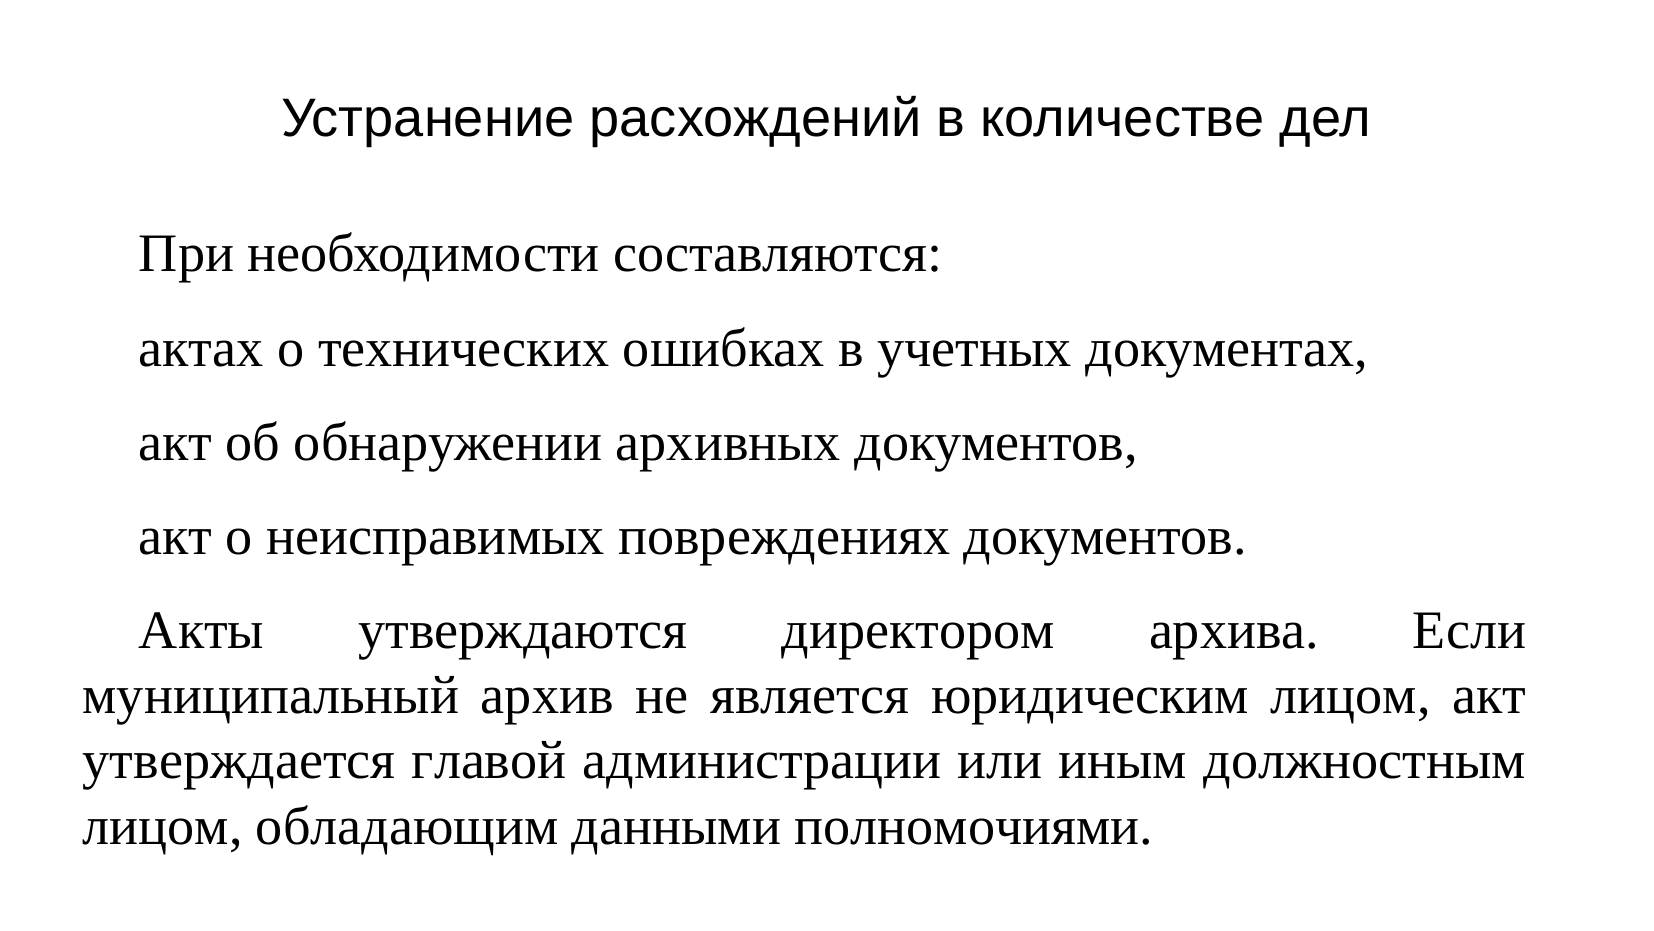

# Устранение расхождений в количестве дел
При необходимости составляются:
актах о технических ошибках в учетных документах,
акт об обнаружении архивных документов,
акт о неисправимых повреждениях документов.
Акты утверждаются директором архива. Если муниципальный архив не является юридическим лицом, акт утверждается главой администрации или иным должностным лицом, обладающим данными полномочиями.